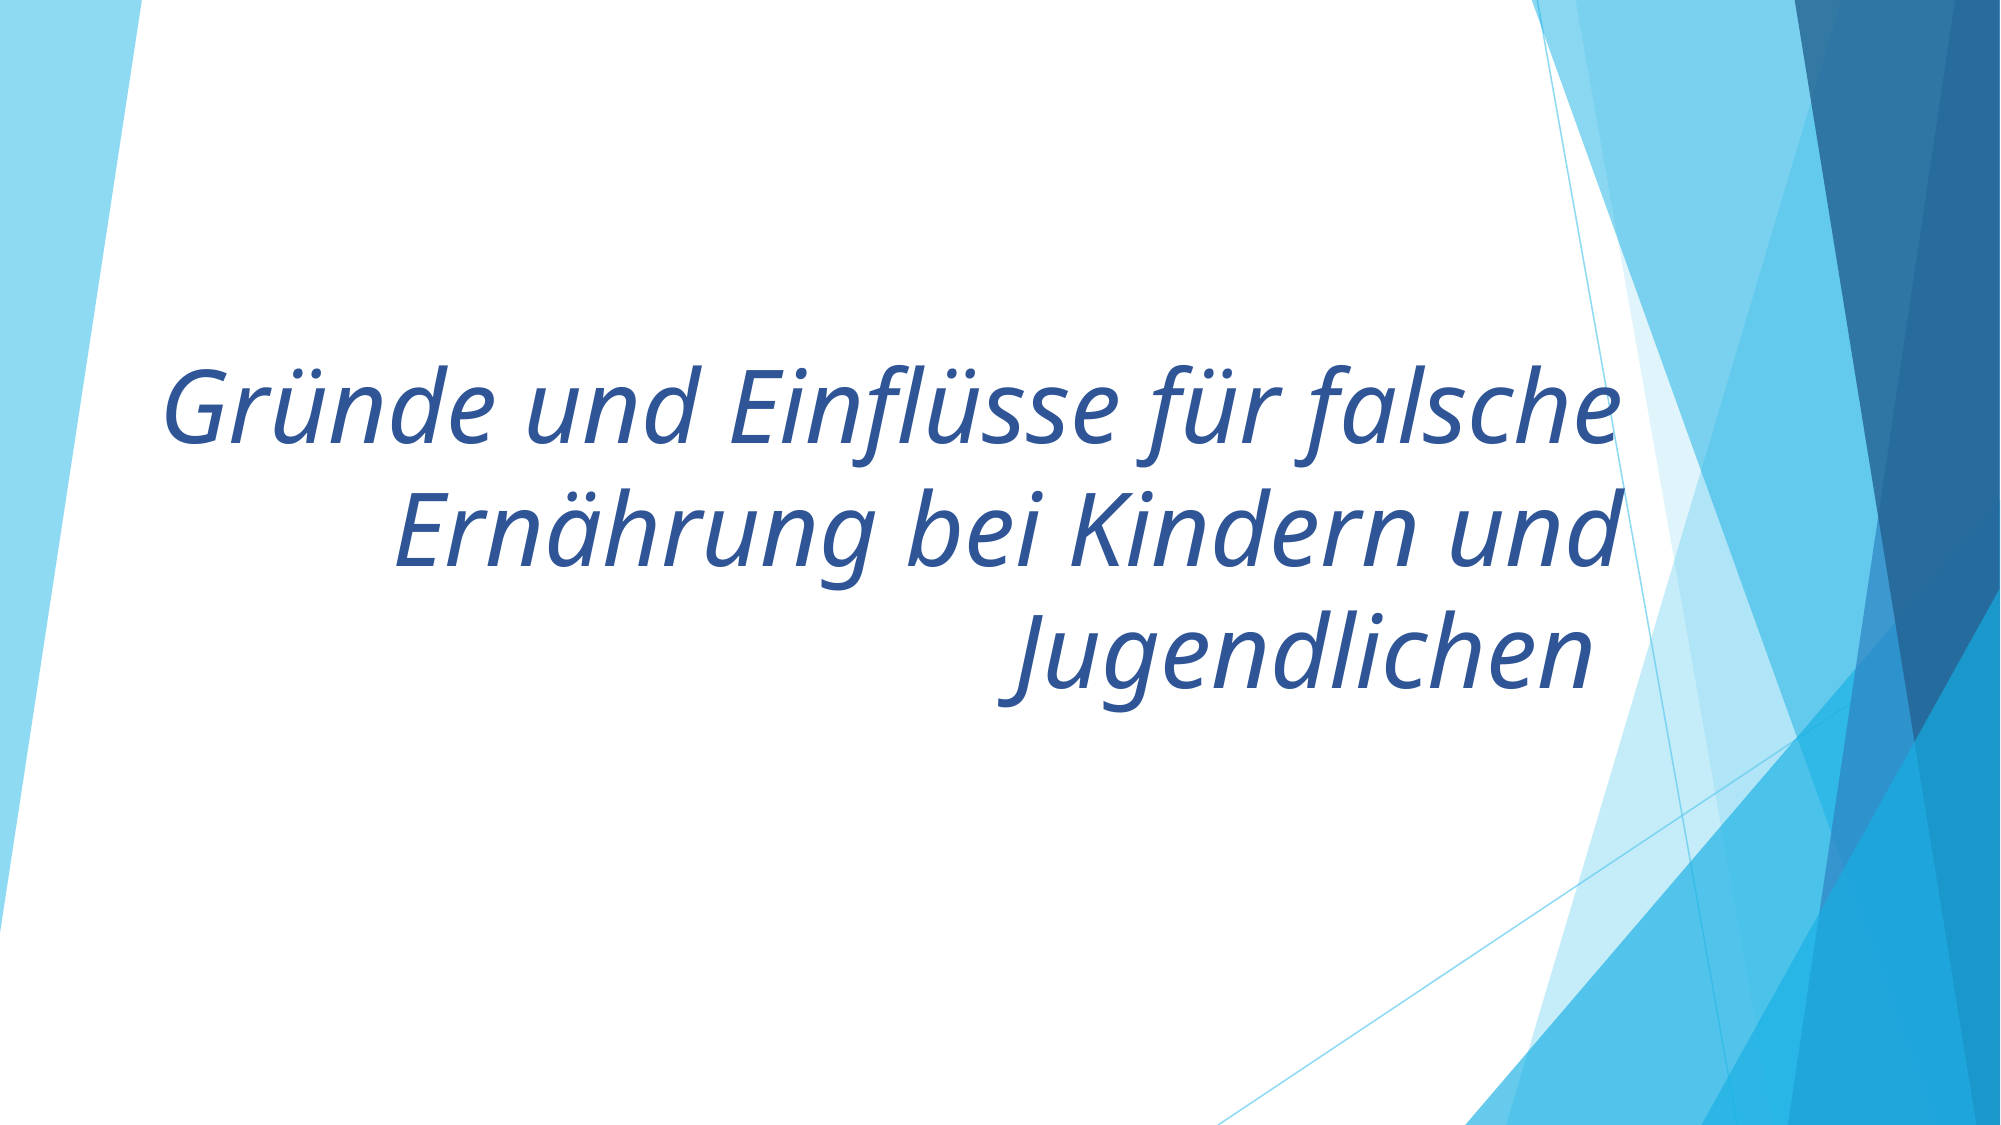

# Gründe und Einflüsse für falsche Ernährung bei Kindern und Jugendlichen